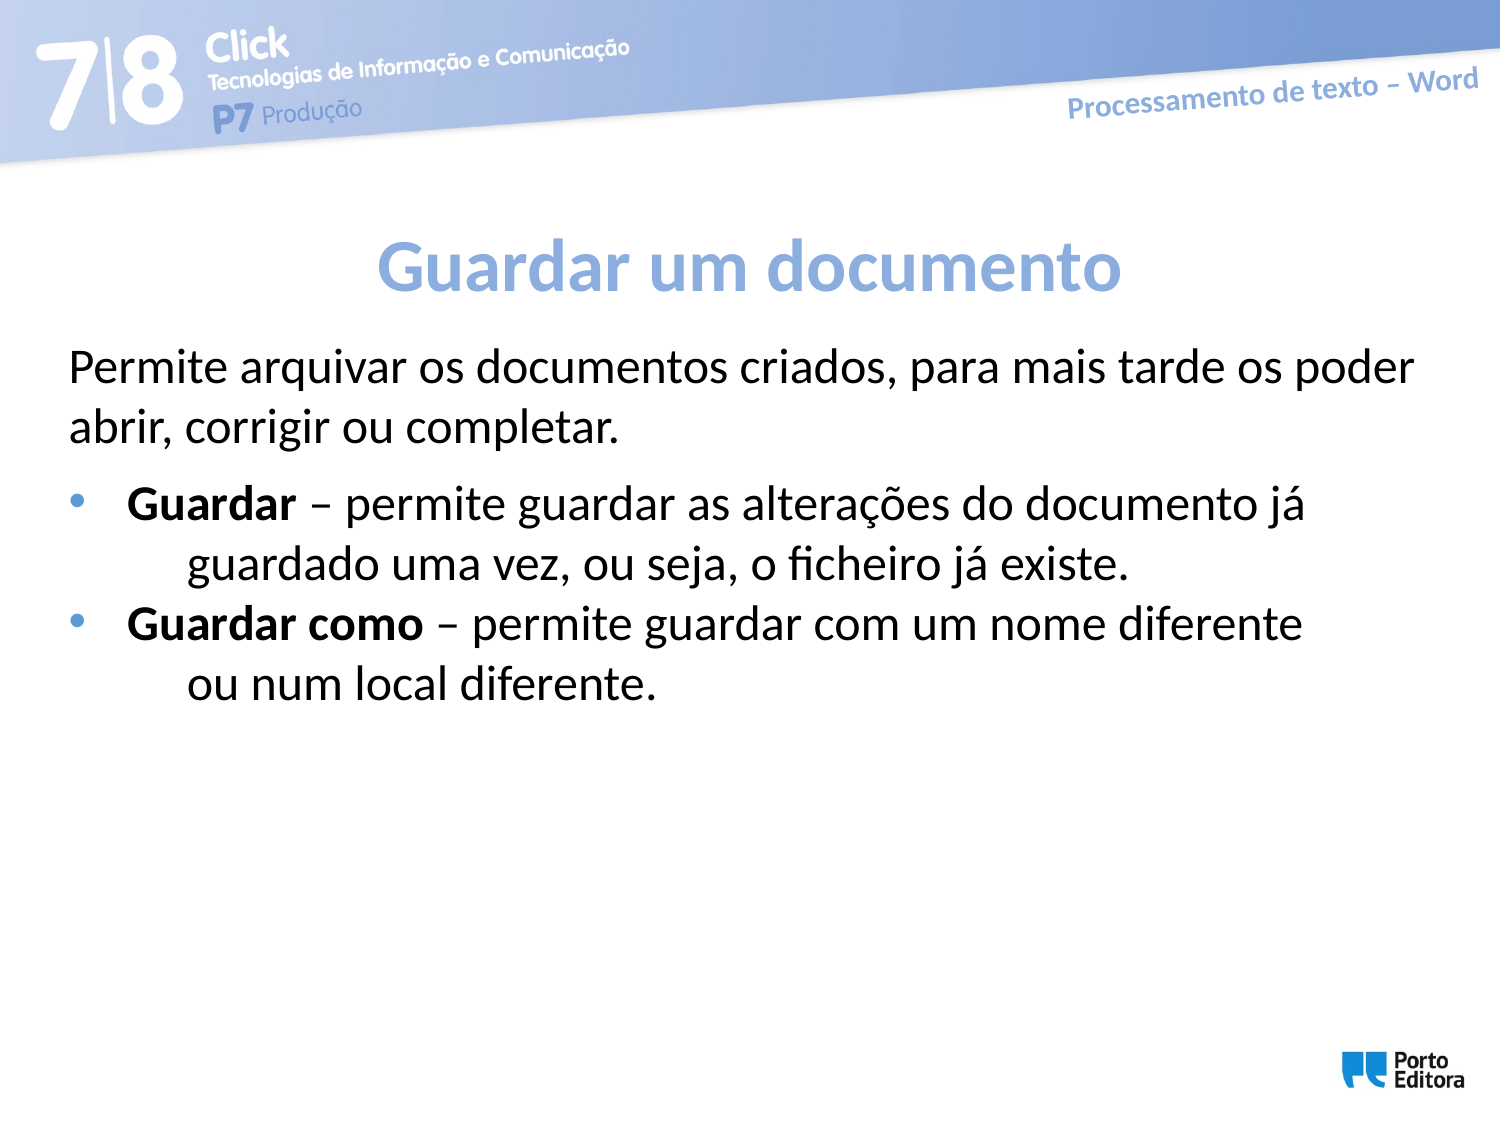

Processamento de texto – Word
Guardar um documento
Permite arquivar os documentos criados, para mais tarde os poder abrir, corrigir ou completar.
Guardar – permite guardar as alterações do documento já guardado uma vez, ou seja, o ficheiro já existe.
Guardar como – permite guardar com um nome diferente ou num local diferente.